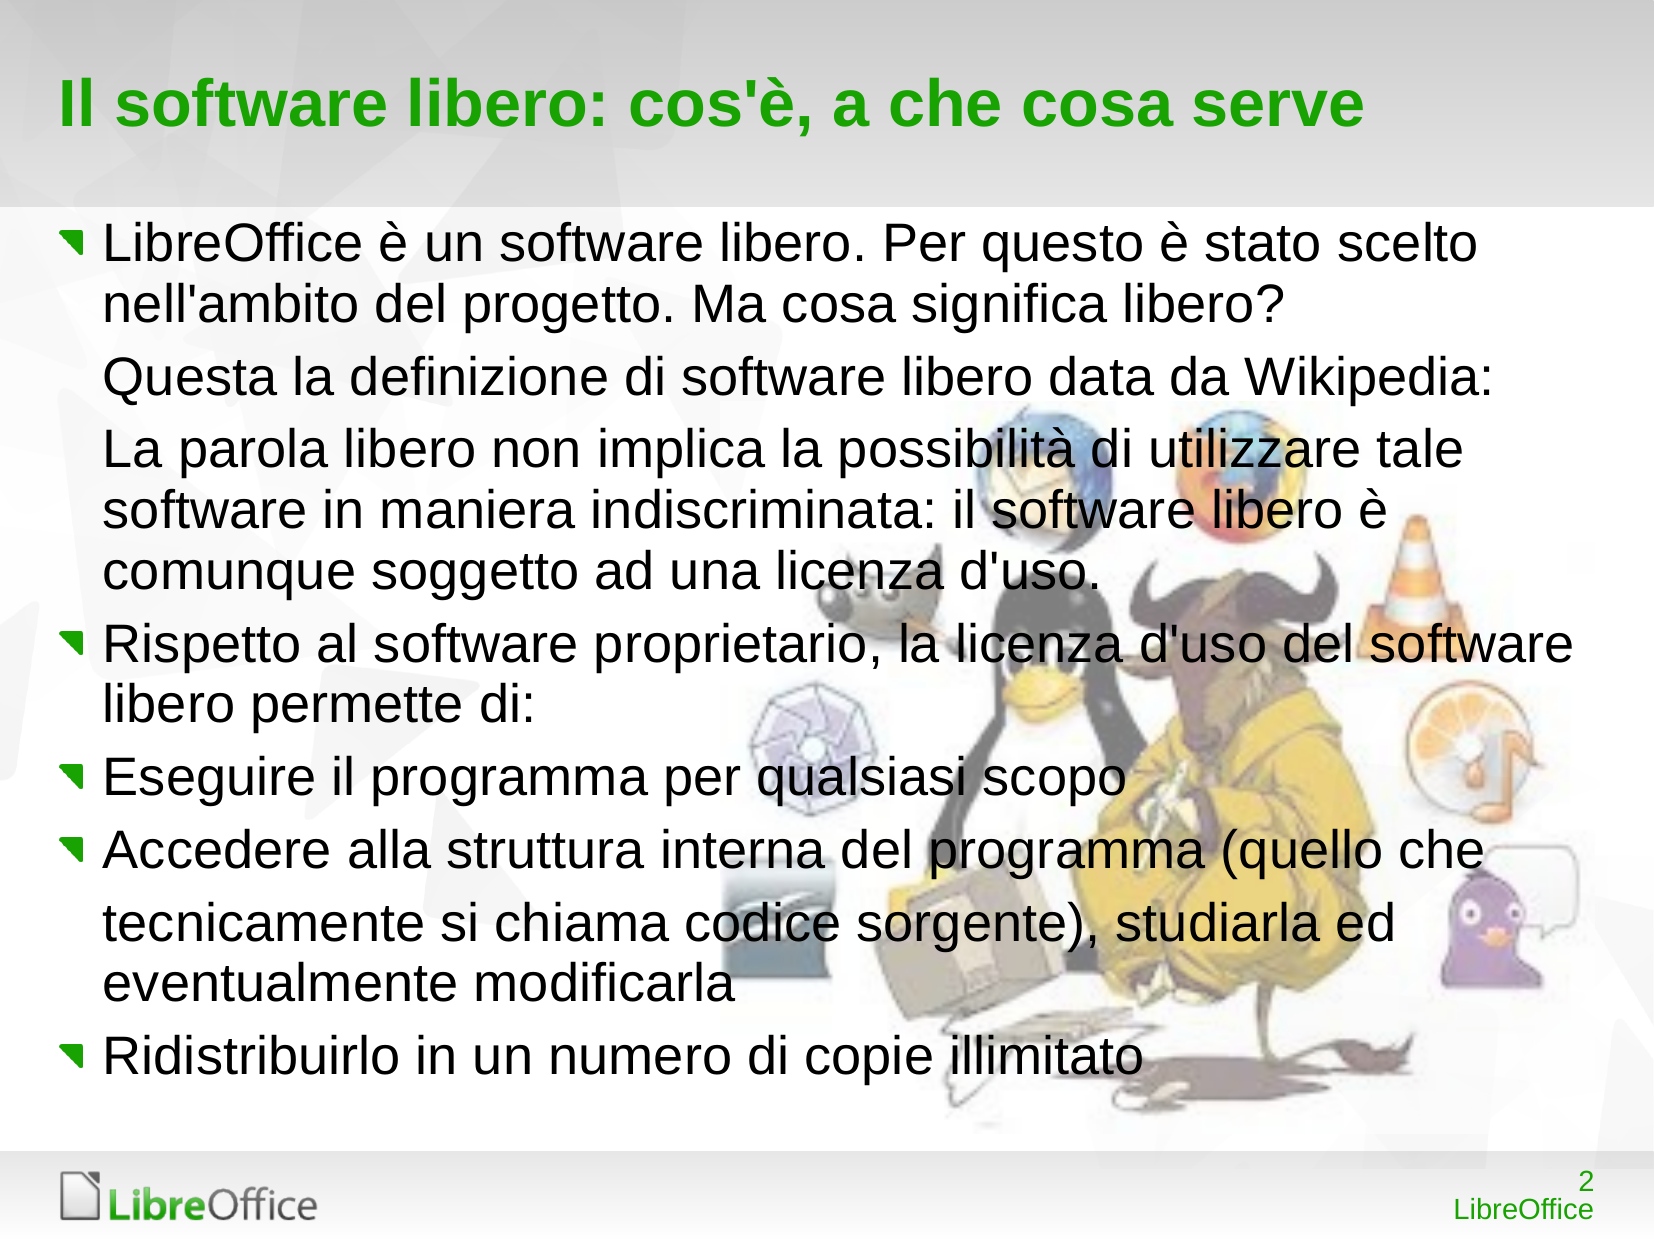

# Il software libero: cos'è, a che cosa serve
LibreOffice è un software libero. Per questo è stato scelto nell'ambito del progetto. Ma cosa significa libero?
Questa la definizione di software libero data da Wikipedia:
La parola libero non implica la possibilità di utilizzare tale software in maniera indiscriminata: il software libero è comunque soggetto ad una licenza d'uso.
Rispetto al software proprietario, la licenza d'uso del software libero permette di:
Eseguire il programma per qualsiasi scopo
Accedere alla struttura interna del programma (quello che
tecnicamente si chiama codice sorgente), studiarla ed eventualmente modificarla
Ridistribuirlo in un numero di copie illimitato
2
LibreOffice